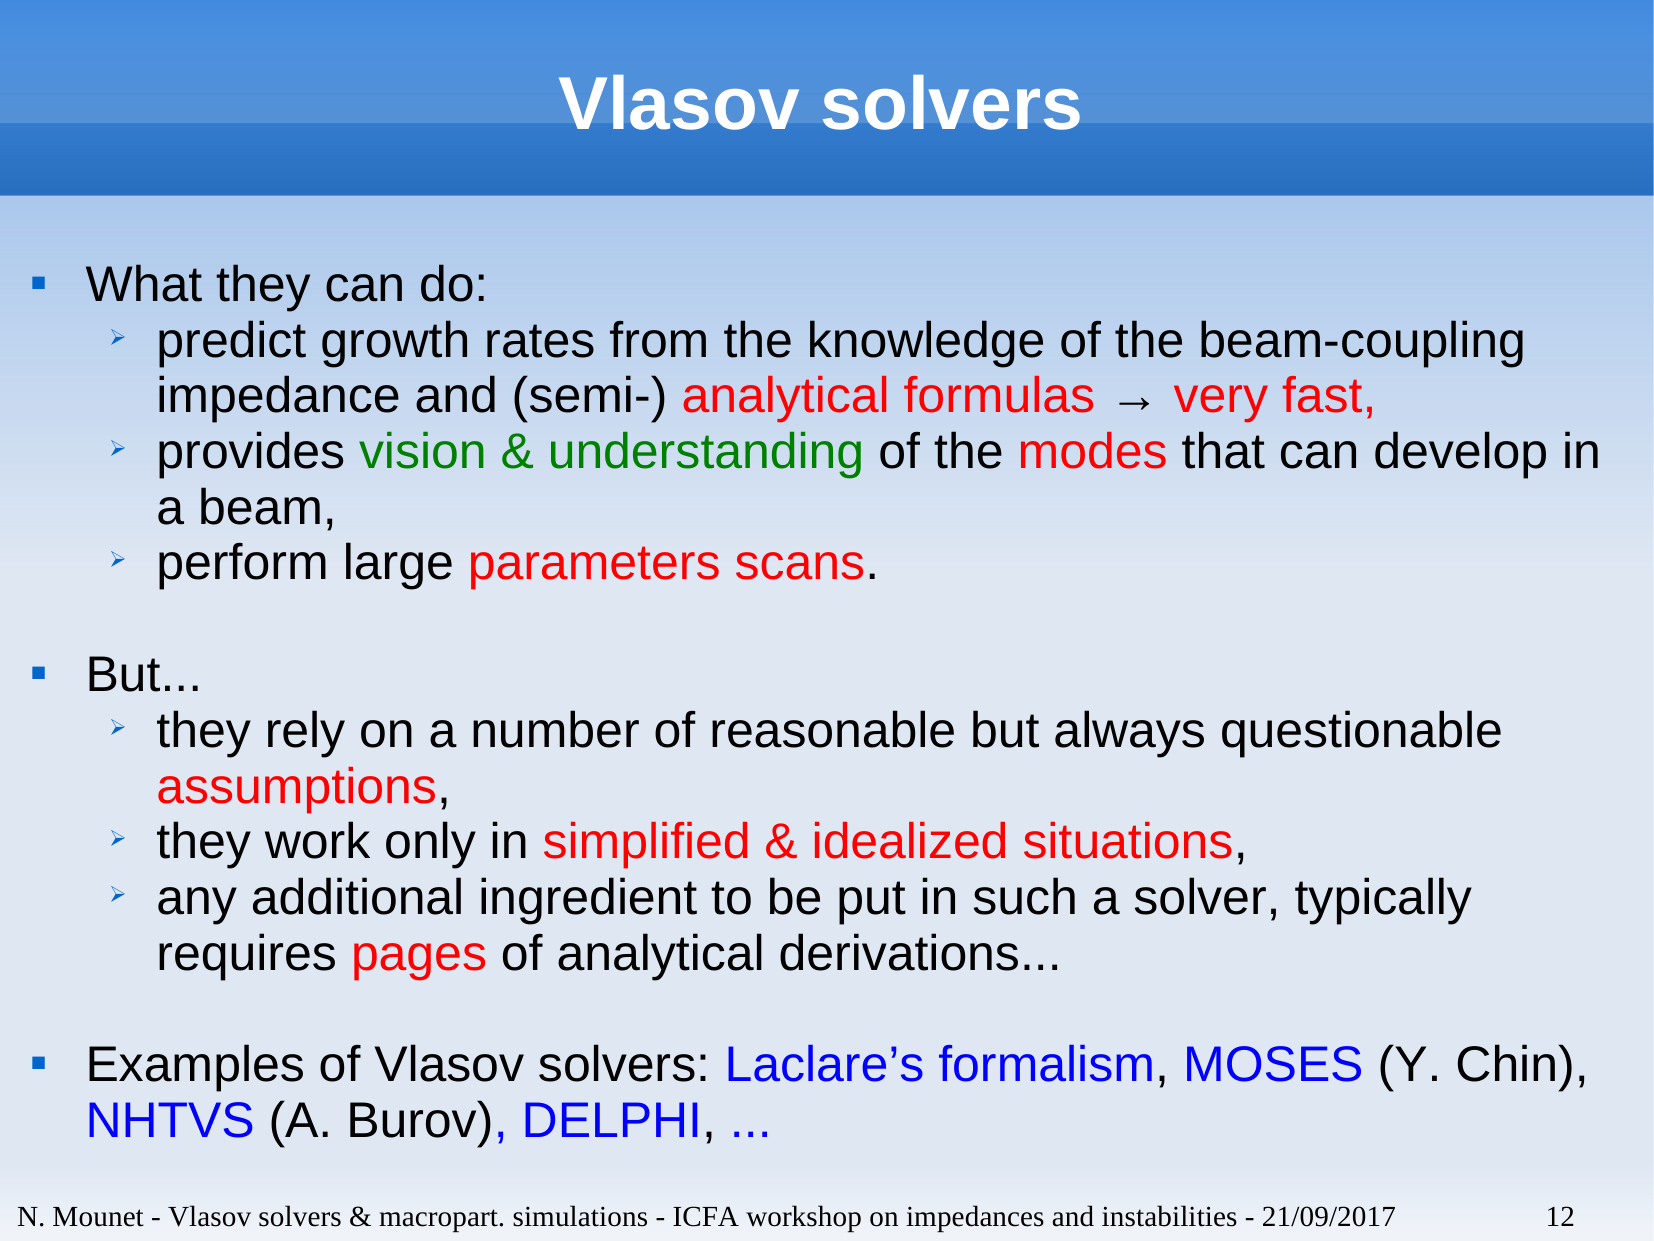

# Vlasov solvers
What they can do:
predict growth rates from the knowledge of the beam-coupling impedance and (semi-) analytical formulas → very fast,
provides vision & understanding of the modes that can develop in a beam,
perform large parameters scans.
But...
they rely on a number of reasonable but always questionable assumptions,
they work only in simplified & idealized situations,
any additional ingredient to be put in such a solver, typically requires pages of analytical derivations...
Examples of Vlasov solvers: Laclare’s formalism, MOSES (Y. Chin), NHTVS (A. Burov), DELPHI, ...
N. Mounet - Vlasov solvers & macropart. simulations - ICFA workshop on impedances and instabilities - 21/09/2017
12